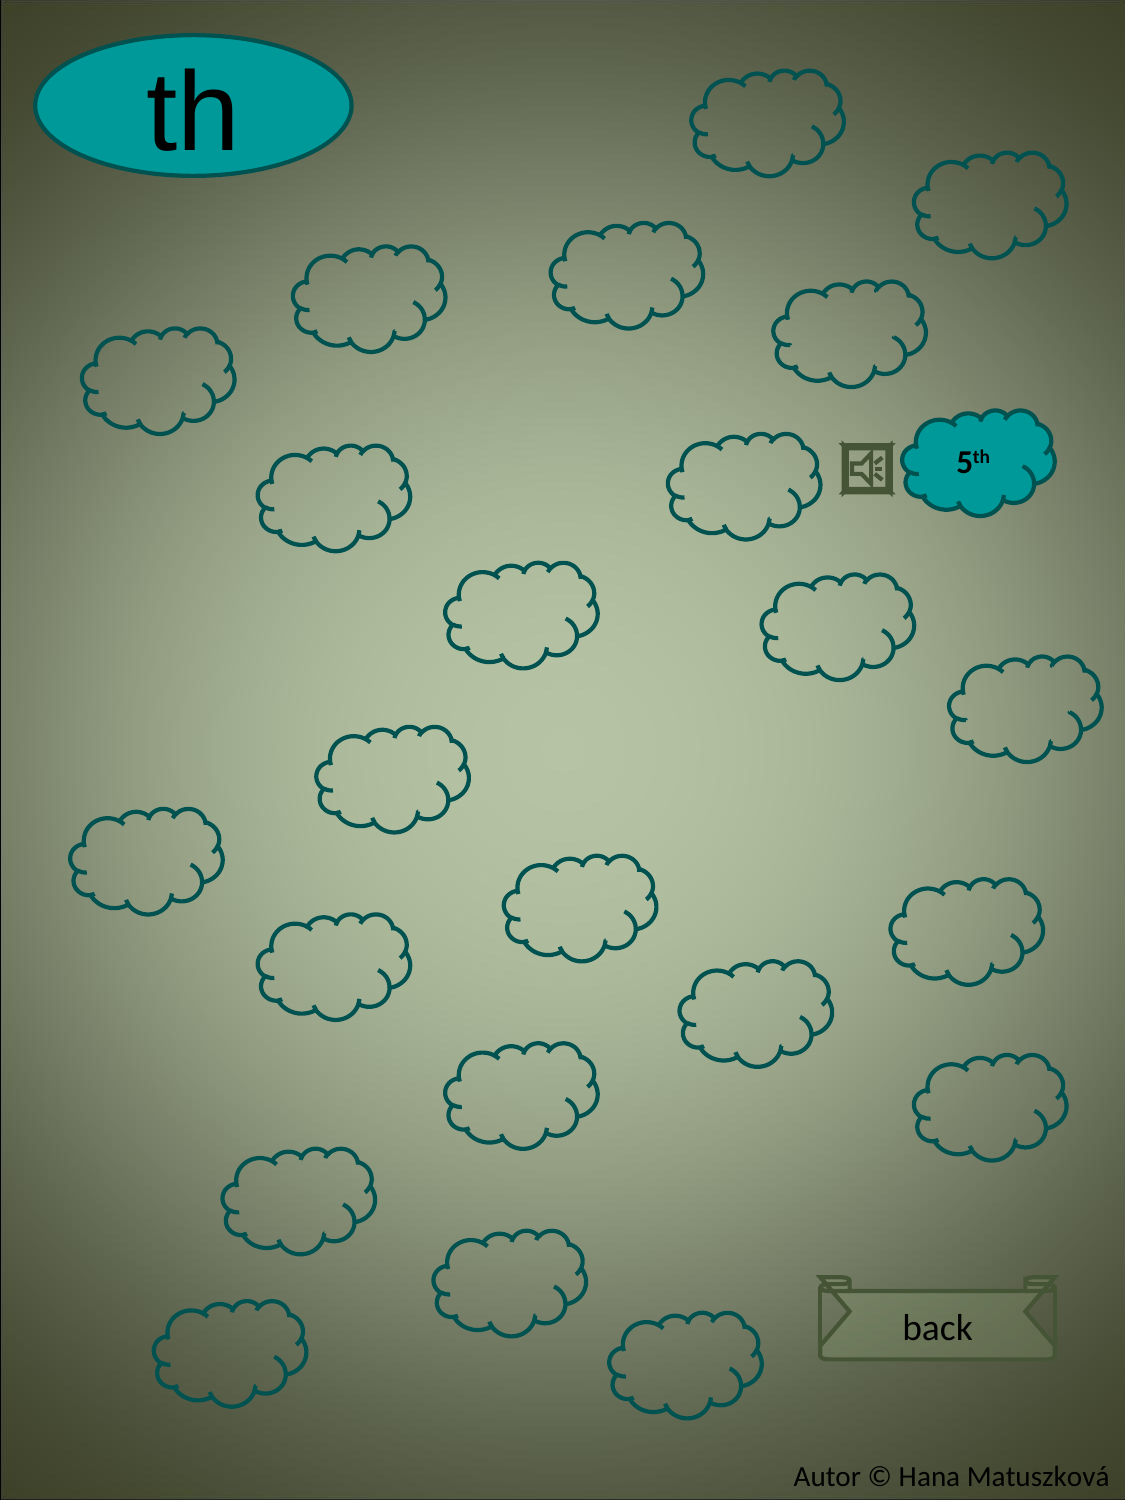

th
5th
back
Autor © Hana Matuszková